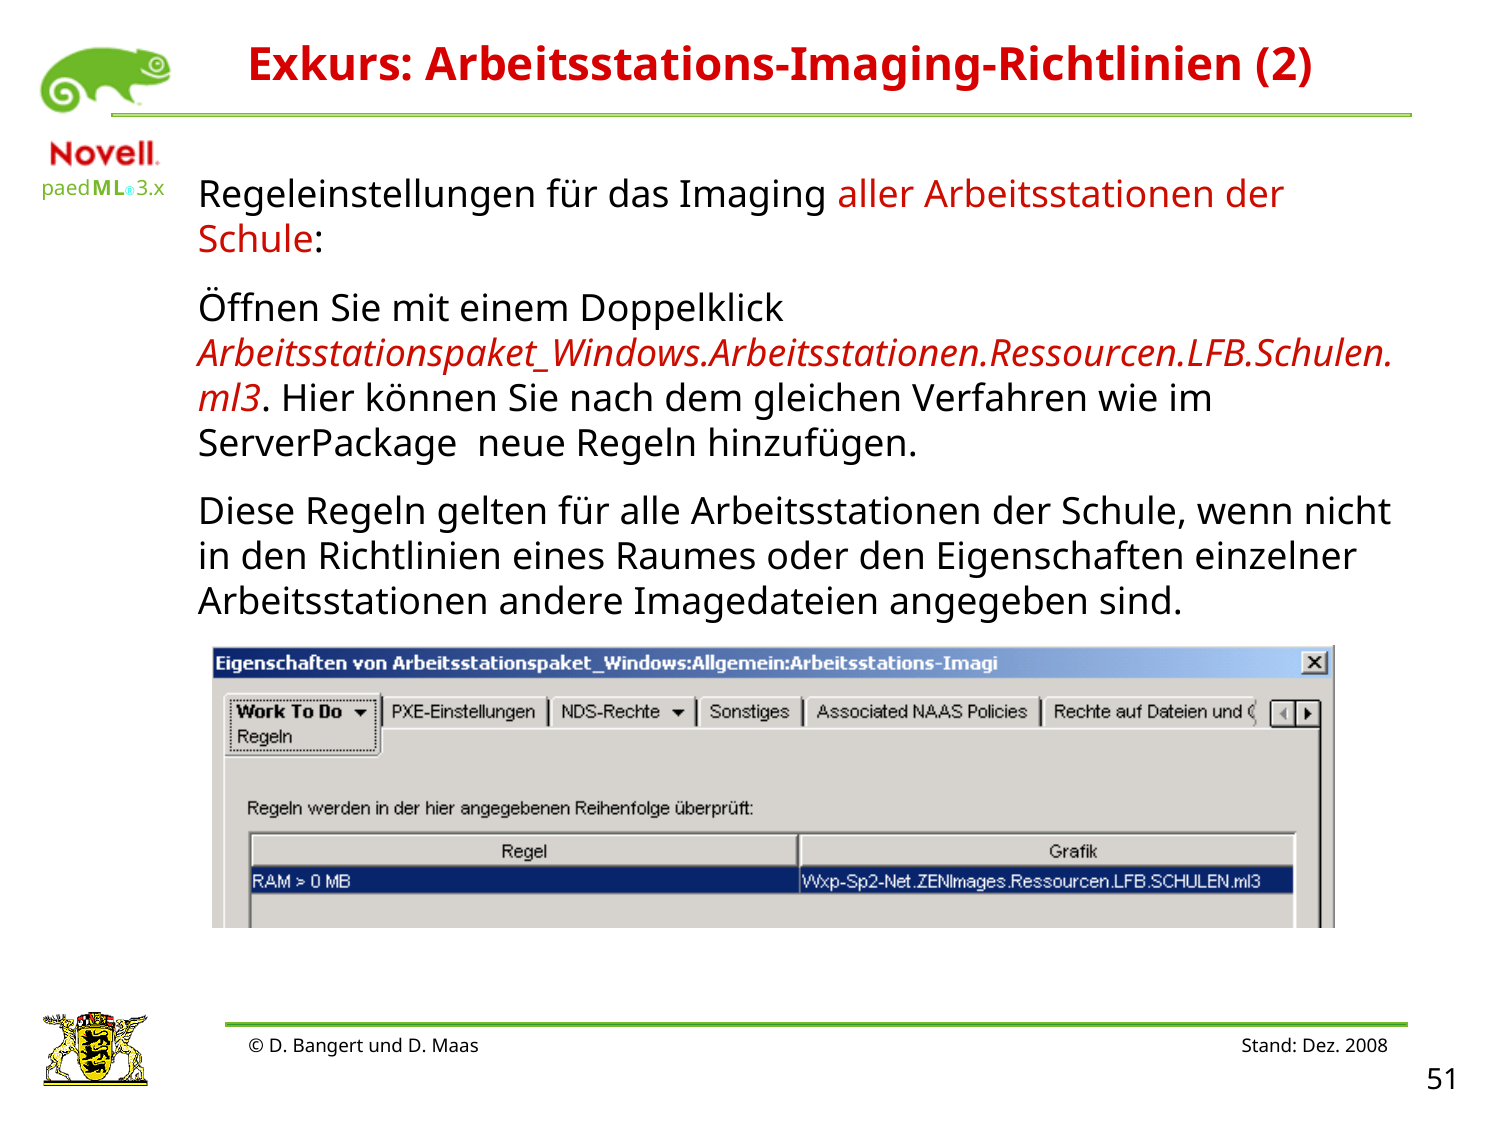

# Exkurs: Arbeitsstations-Imaging-Richtlinien (2)‏
Regeleinstellungen für das Imaging aller Arbeitsstationen der Schule:
Öffnen Sie mit einem Doppelklick Arbeitsstationspaket_Windows.Arbeitsstationen.Ressourcen.LFB.Schulen.ml3. Hier können Sie nach dem gleichen Verfahren wie im ServerPackage neue Regeln hinzufügen.
Diese Regeln gelten für alle Arbeitsstationen der Schule, wenn nicht in den Richtlinien eines Raumes oder den Eigenschaften einzelner Arbeitsstationen andere Imagedateien angegeben sind.
© D. Bangert und D. Maas
Dez. 2008
51